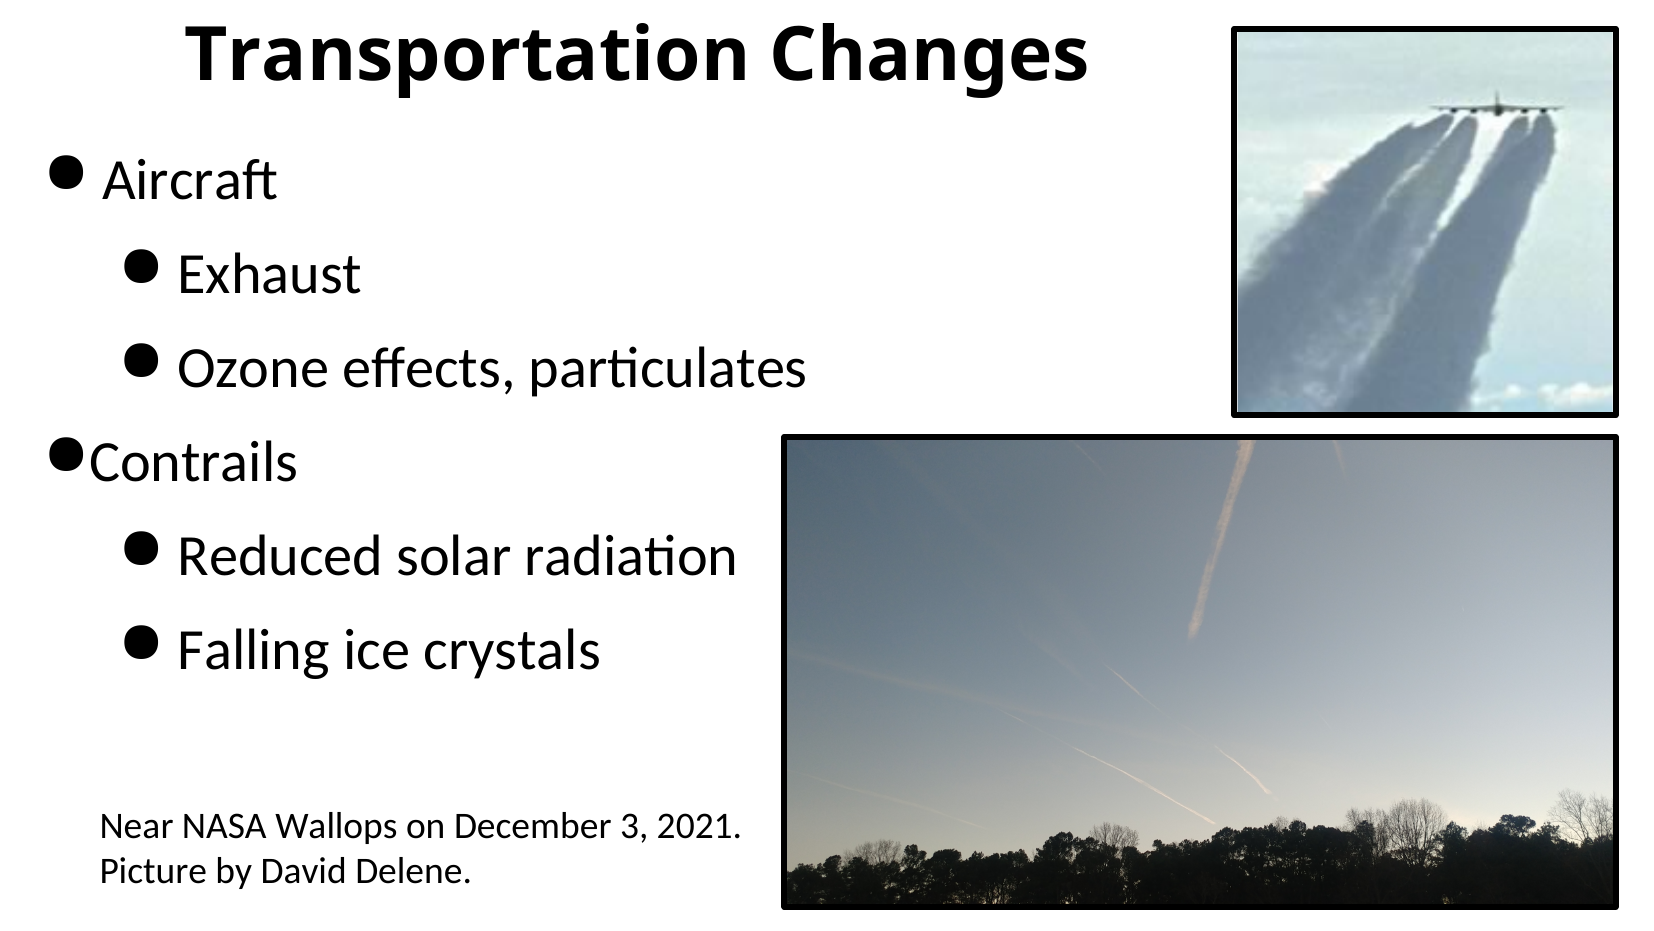

# Transportation Changes
 Aircraft
 Exhaust
 Ozone effects, particulates
Contrails
 Reduced solar radiation
 Falling ice crystals
Near NASA Wallops on December 3, 2021. Picture by David Delene.